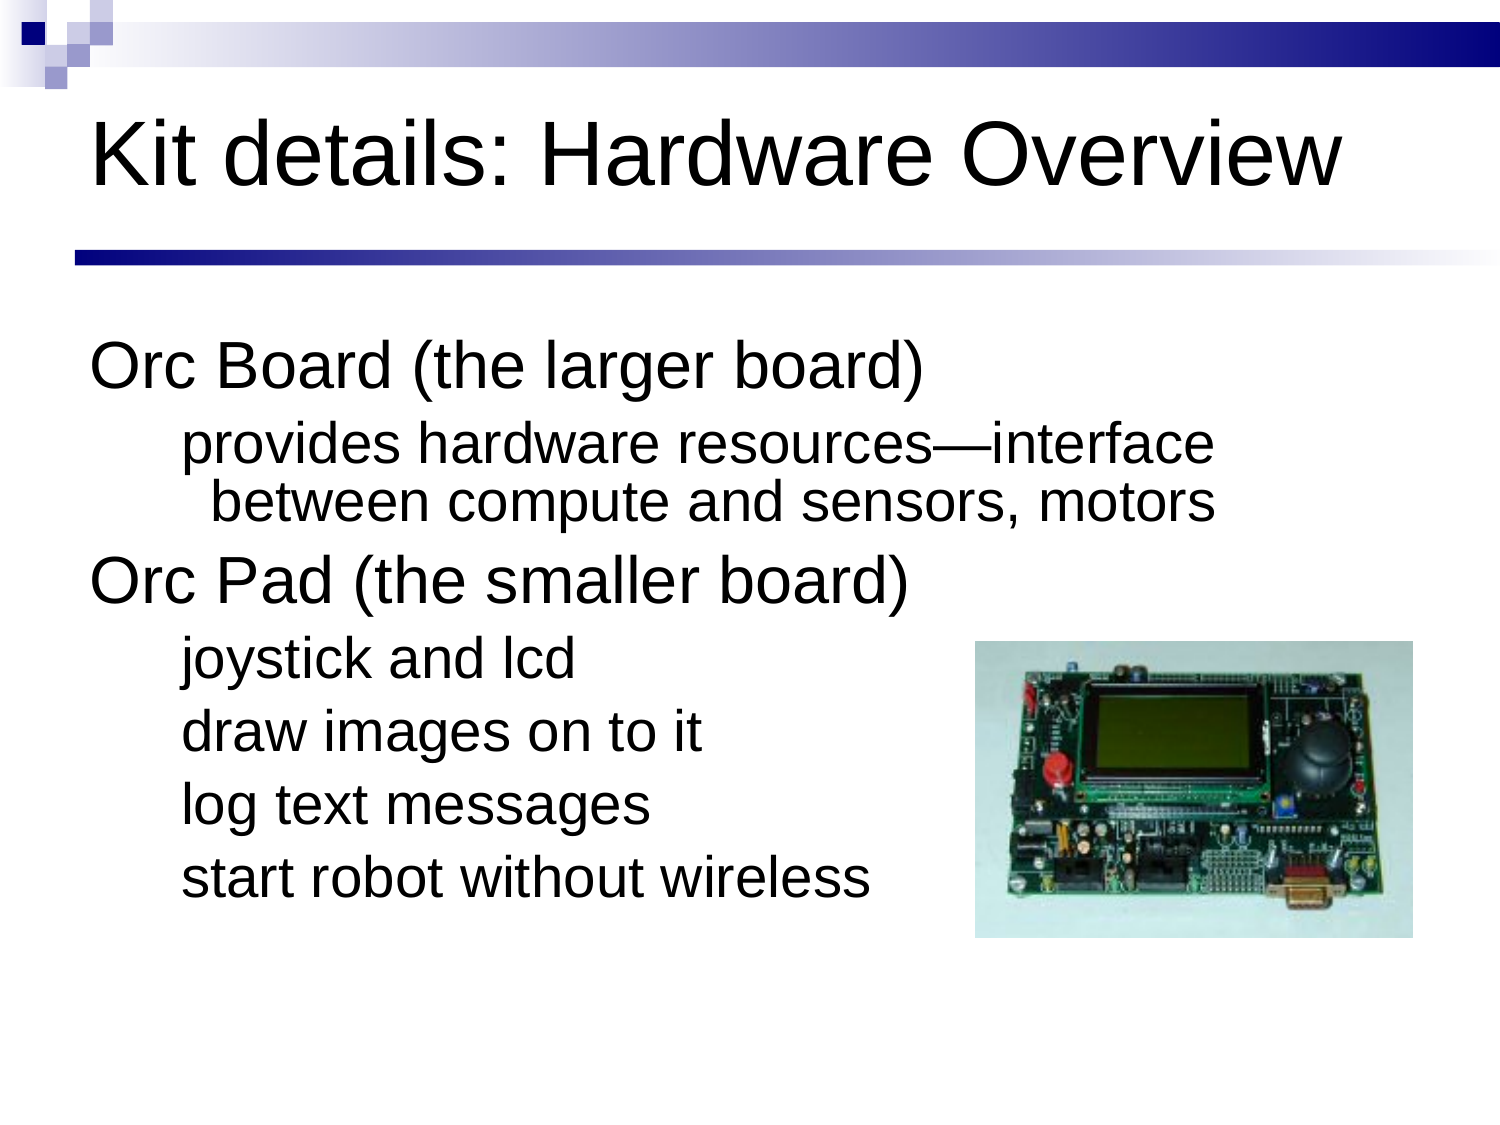

# Kit details: Hardware Overview
Orc Board (the larger board)
 provides hardware resources—interface between compute and sensors, motors
Orc Pad (the smaller board)
 joystick and lcd
 draw images on to it
 log text messages
 start robot without wireless